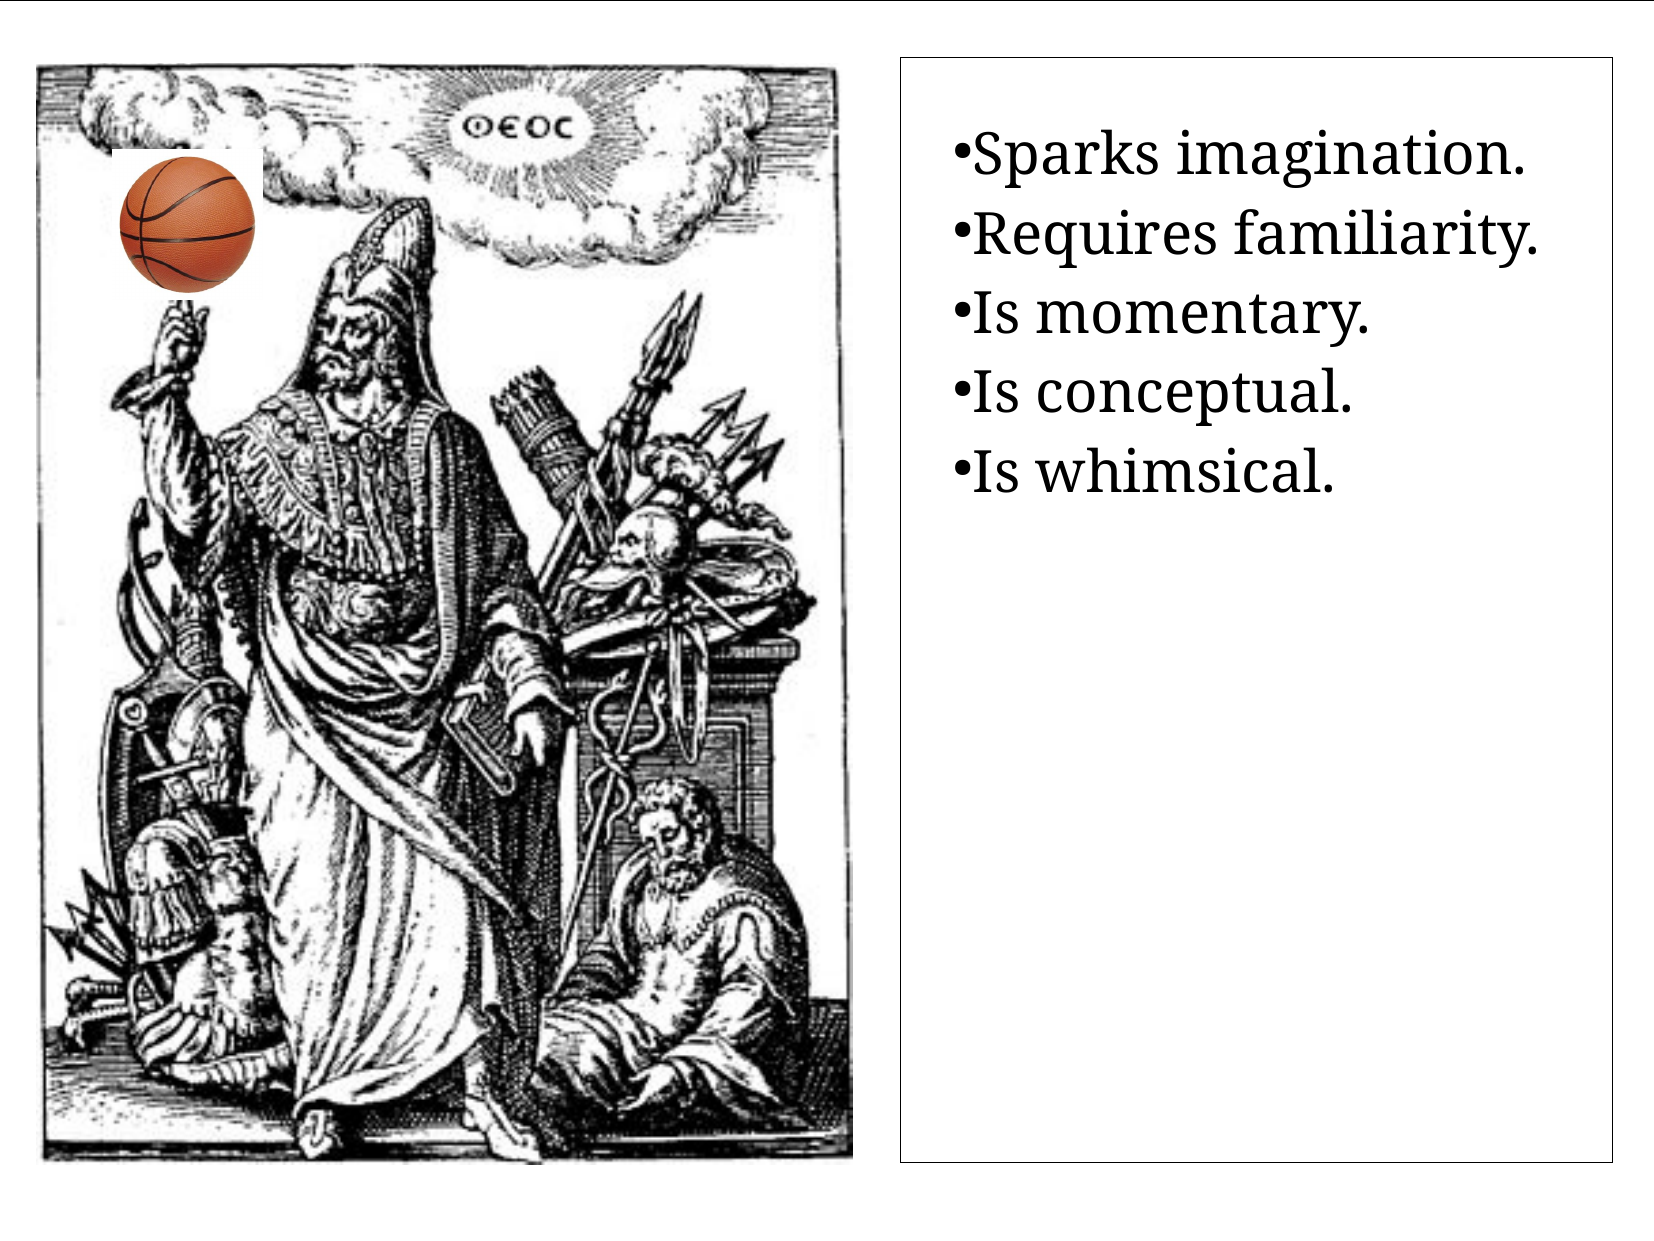

Sparks imagination.
Requires familiarity.
Is momentary.
Is conceptual.
Is whimsical.